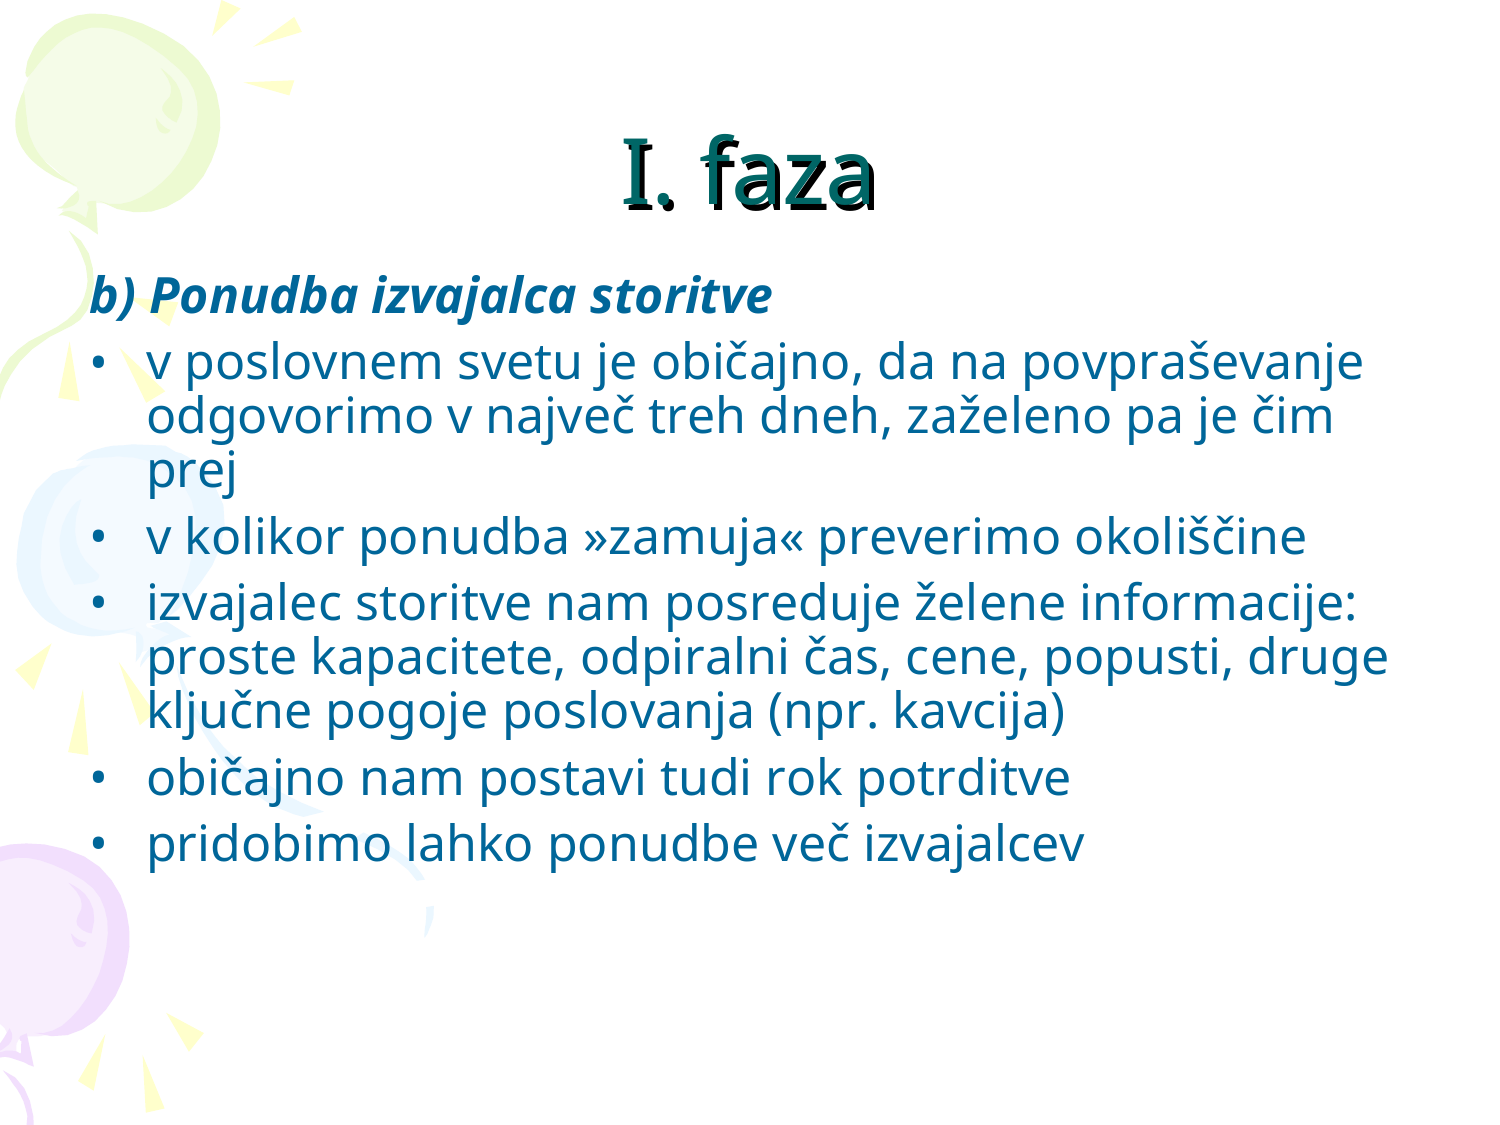

# I. faza
b) Ponudba izvajalca storitve
v poslovnem svetu je običajno, da na povpraševanje odgovorimo v največ treh dneh, zaželeno pa je čim prej
v kolikor ponudba »zamuja« preverimo okoliščine
izvajalec storitve nam posreduje želene informacije: proste kapacitete, odpiralni čas, cene, popusti, druge ključne pogoje poslovanja (npr. kavcija)
običajno nam postavi tudi rok potrditve
pridobimo lahko ponudbe več izvajalcev